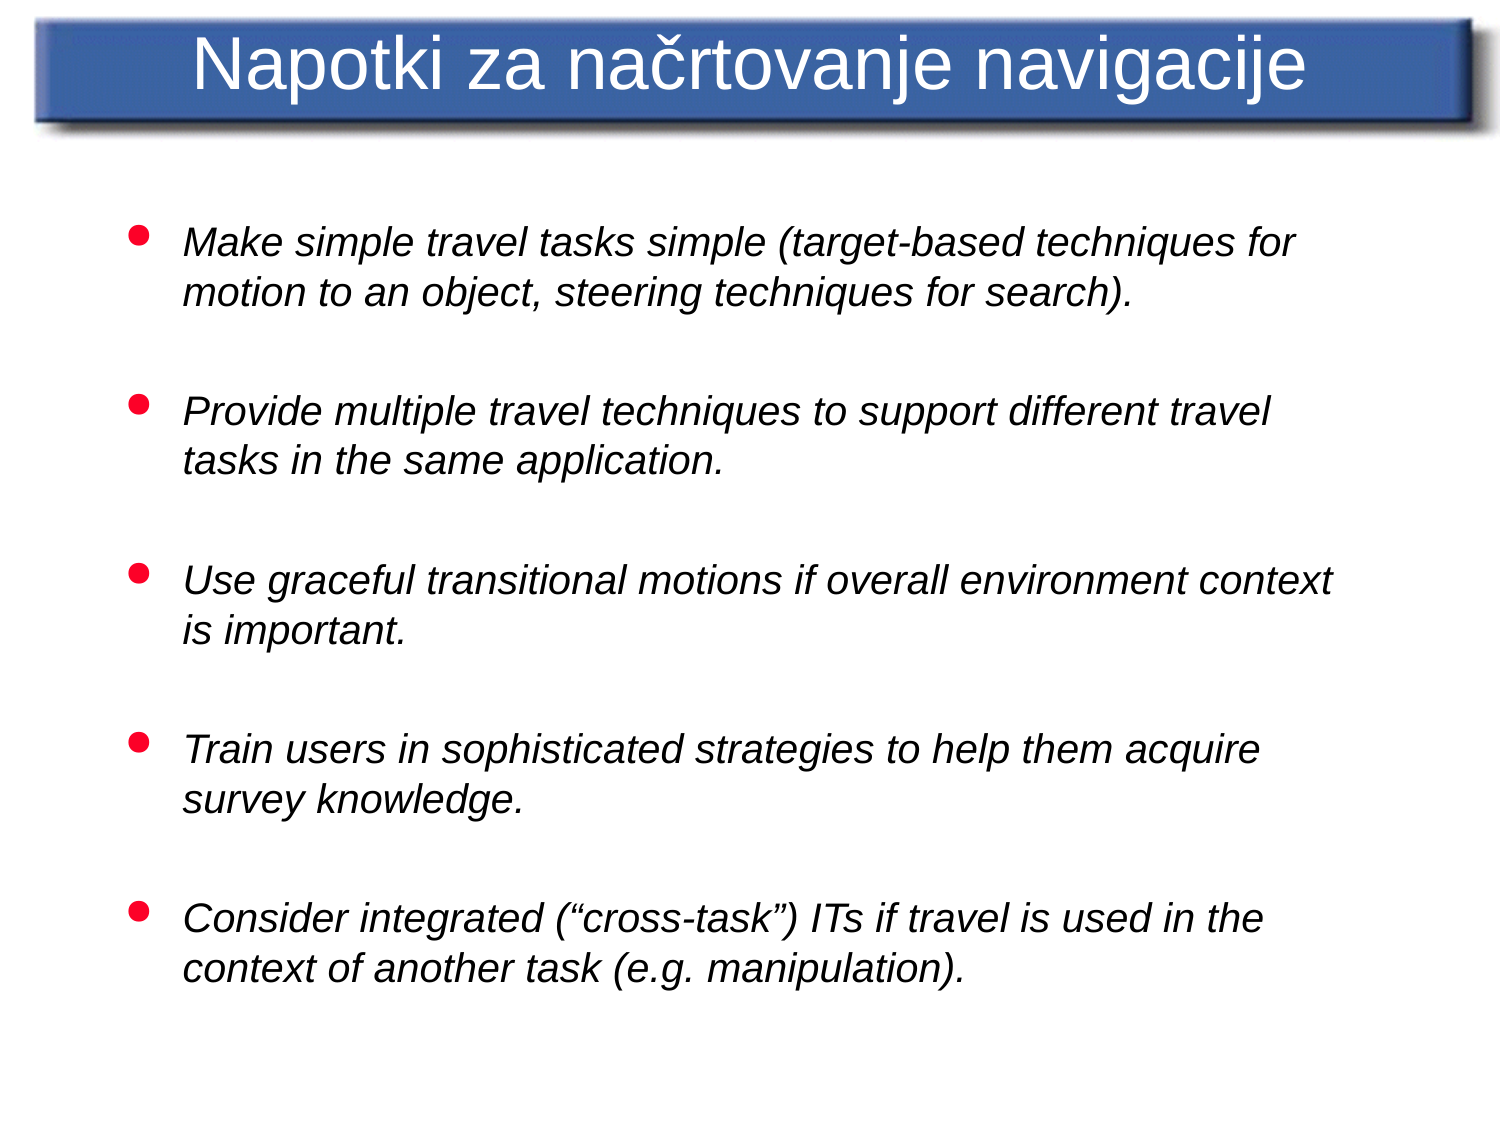

# Napotki za načrtovanje navigacije
Make simple travel tasks simple (target-based techniques for motion to an object, steering techniques for search).
Provide multiple travel techniques to support different travel tasks in the same application.
Use graceful transitional motions if overall environment context is important.
Train users in sophisticated strategies to help them acquire survey knowledge.
Consider integrated (“cross-task”) ITs if travel is used in the context of another task (e.g. manipulation).